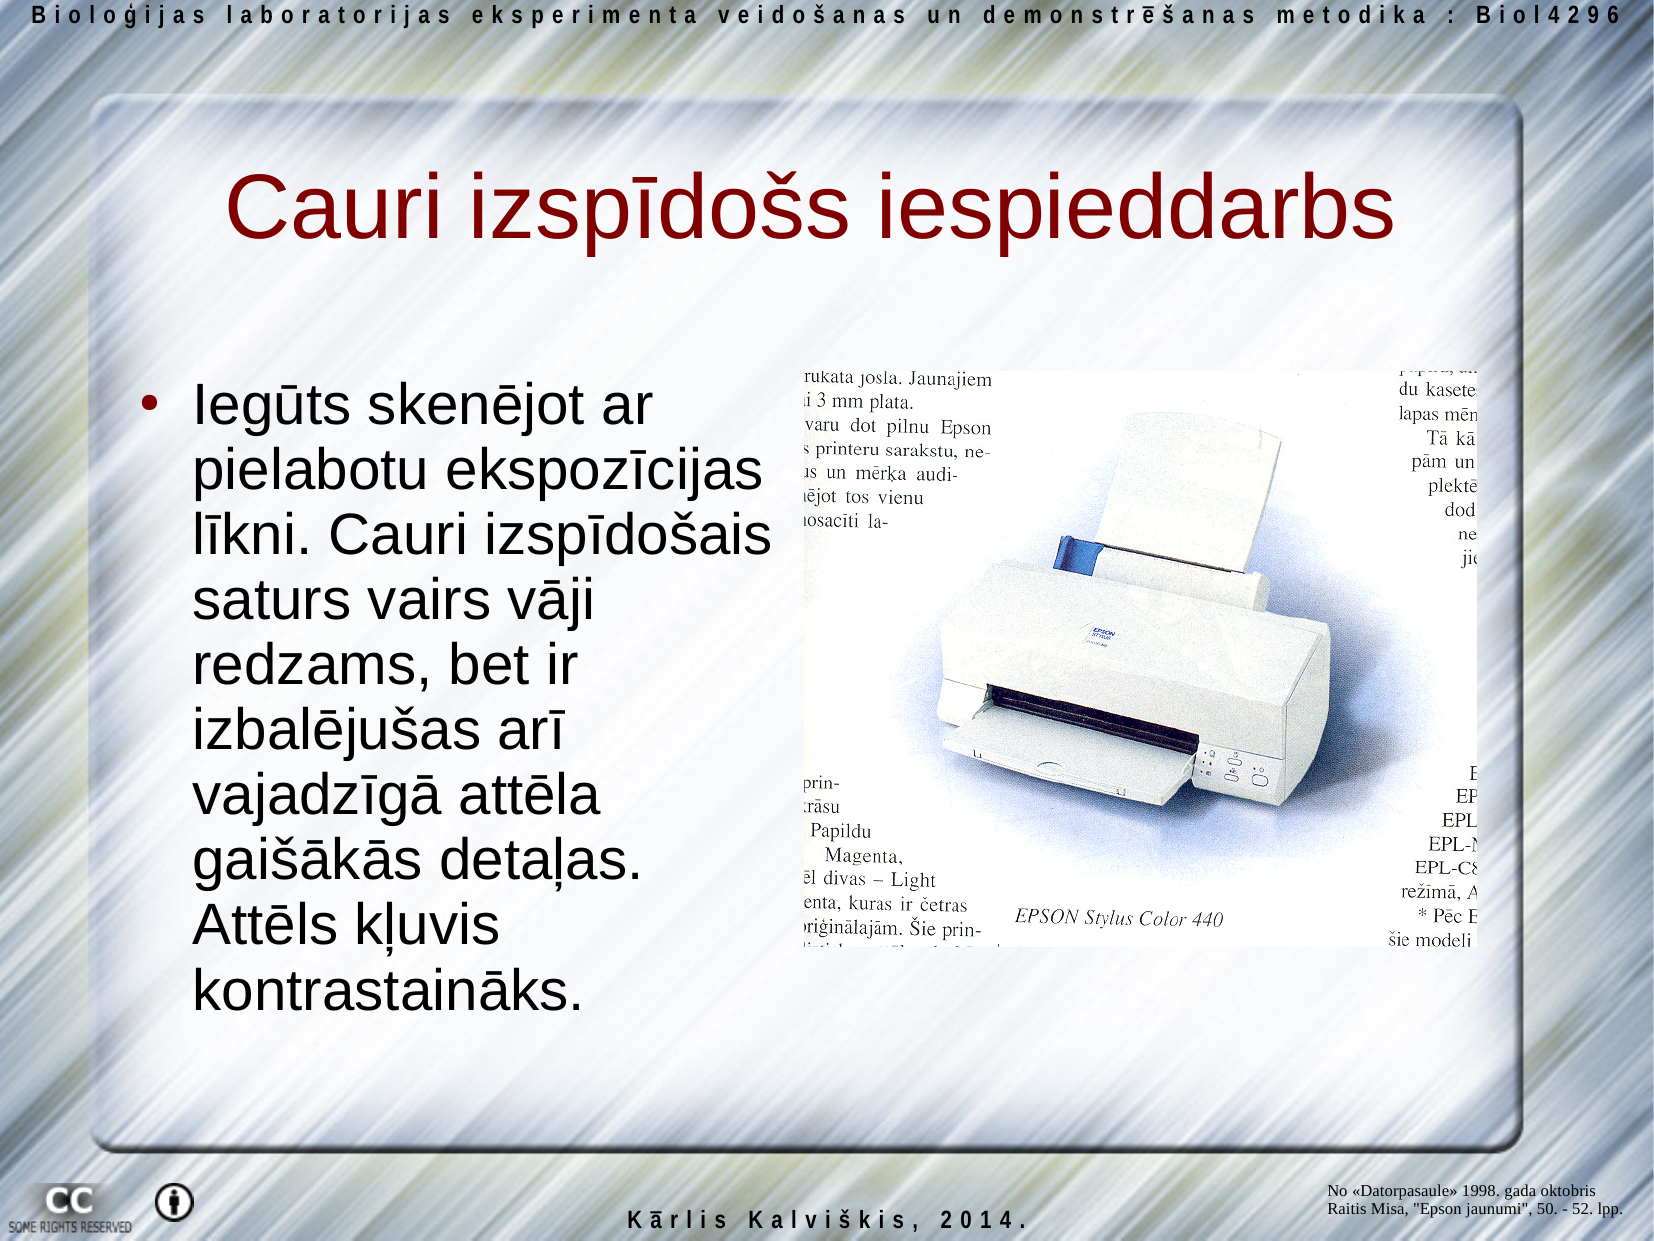

# Cauri izspīdošs iespieddarbs
Iegūts skenējot ar pielabotu ekspozīcijas līkni. Cauri izspīdošais saturs vairs vāji redzams, bet ir izbalējušas arī vajadzīgā attēla gaišākās detaļas. Attēls kļuvis kontrastaināks.
No «Datorpasaule» 1998. gada oktobris
Raitis Misa, "Epson jaunumi", 50. - 52. lpp.